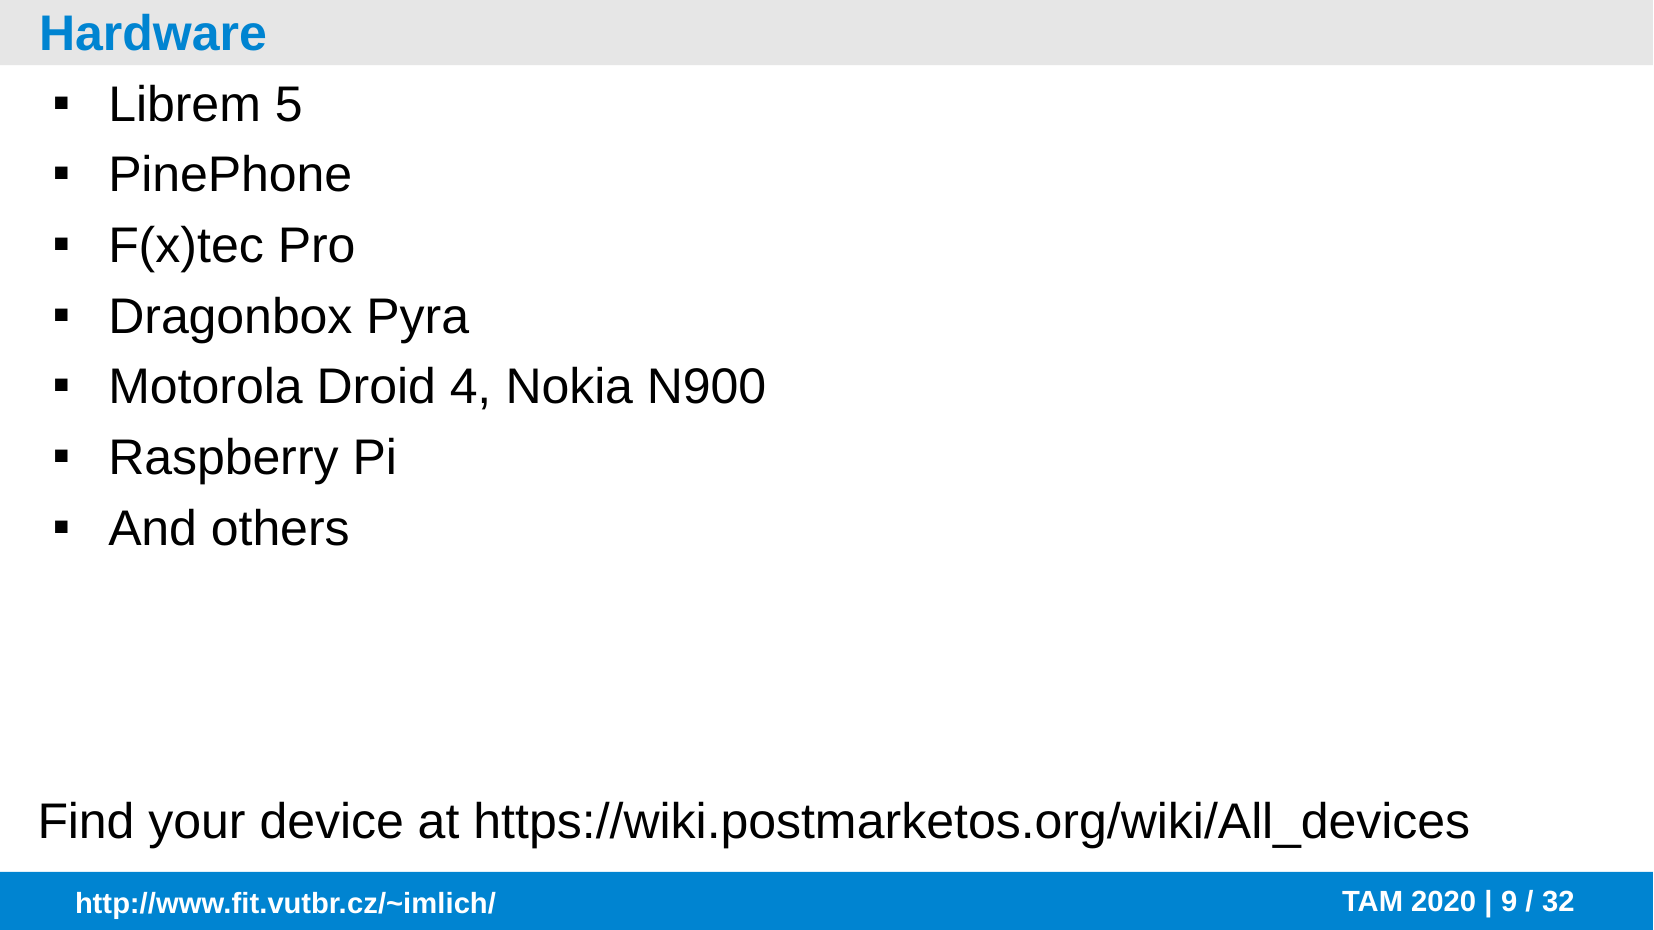

# Hardware
Librem 5
PinePhone
F(x)tec Pro
Dragonbox Pyra
Motorola Droid 4, Nokia N900
Raspberry Pi
And others
Find your device at https://wiki.postmarketos.org/wiki/All_devices